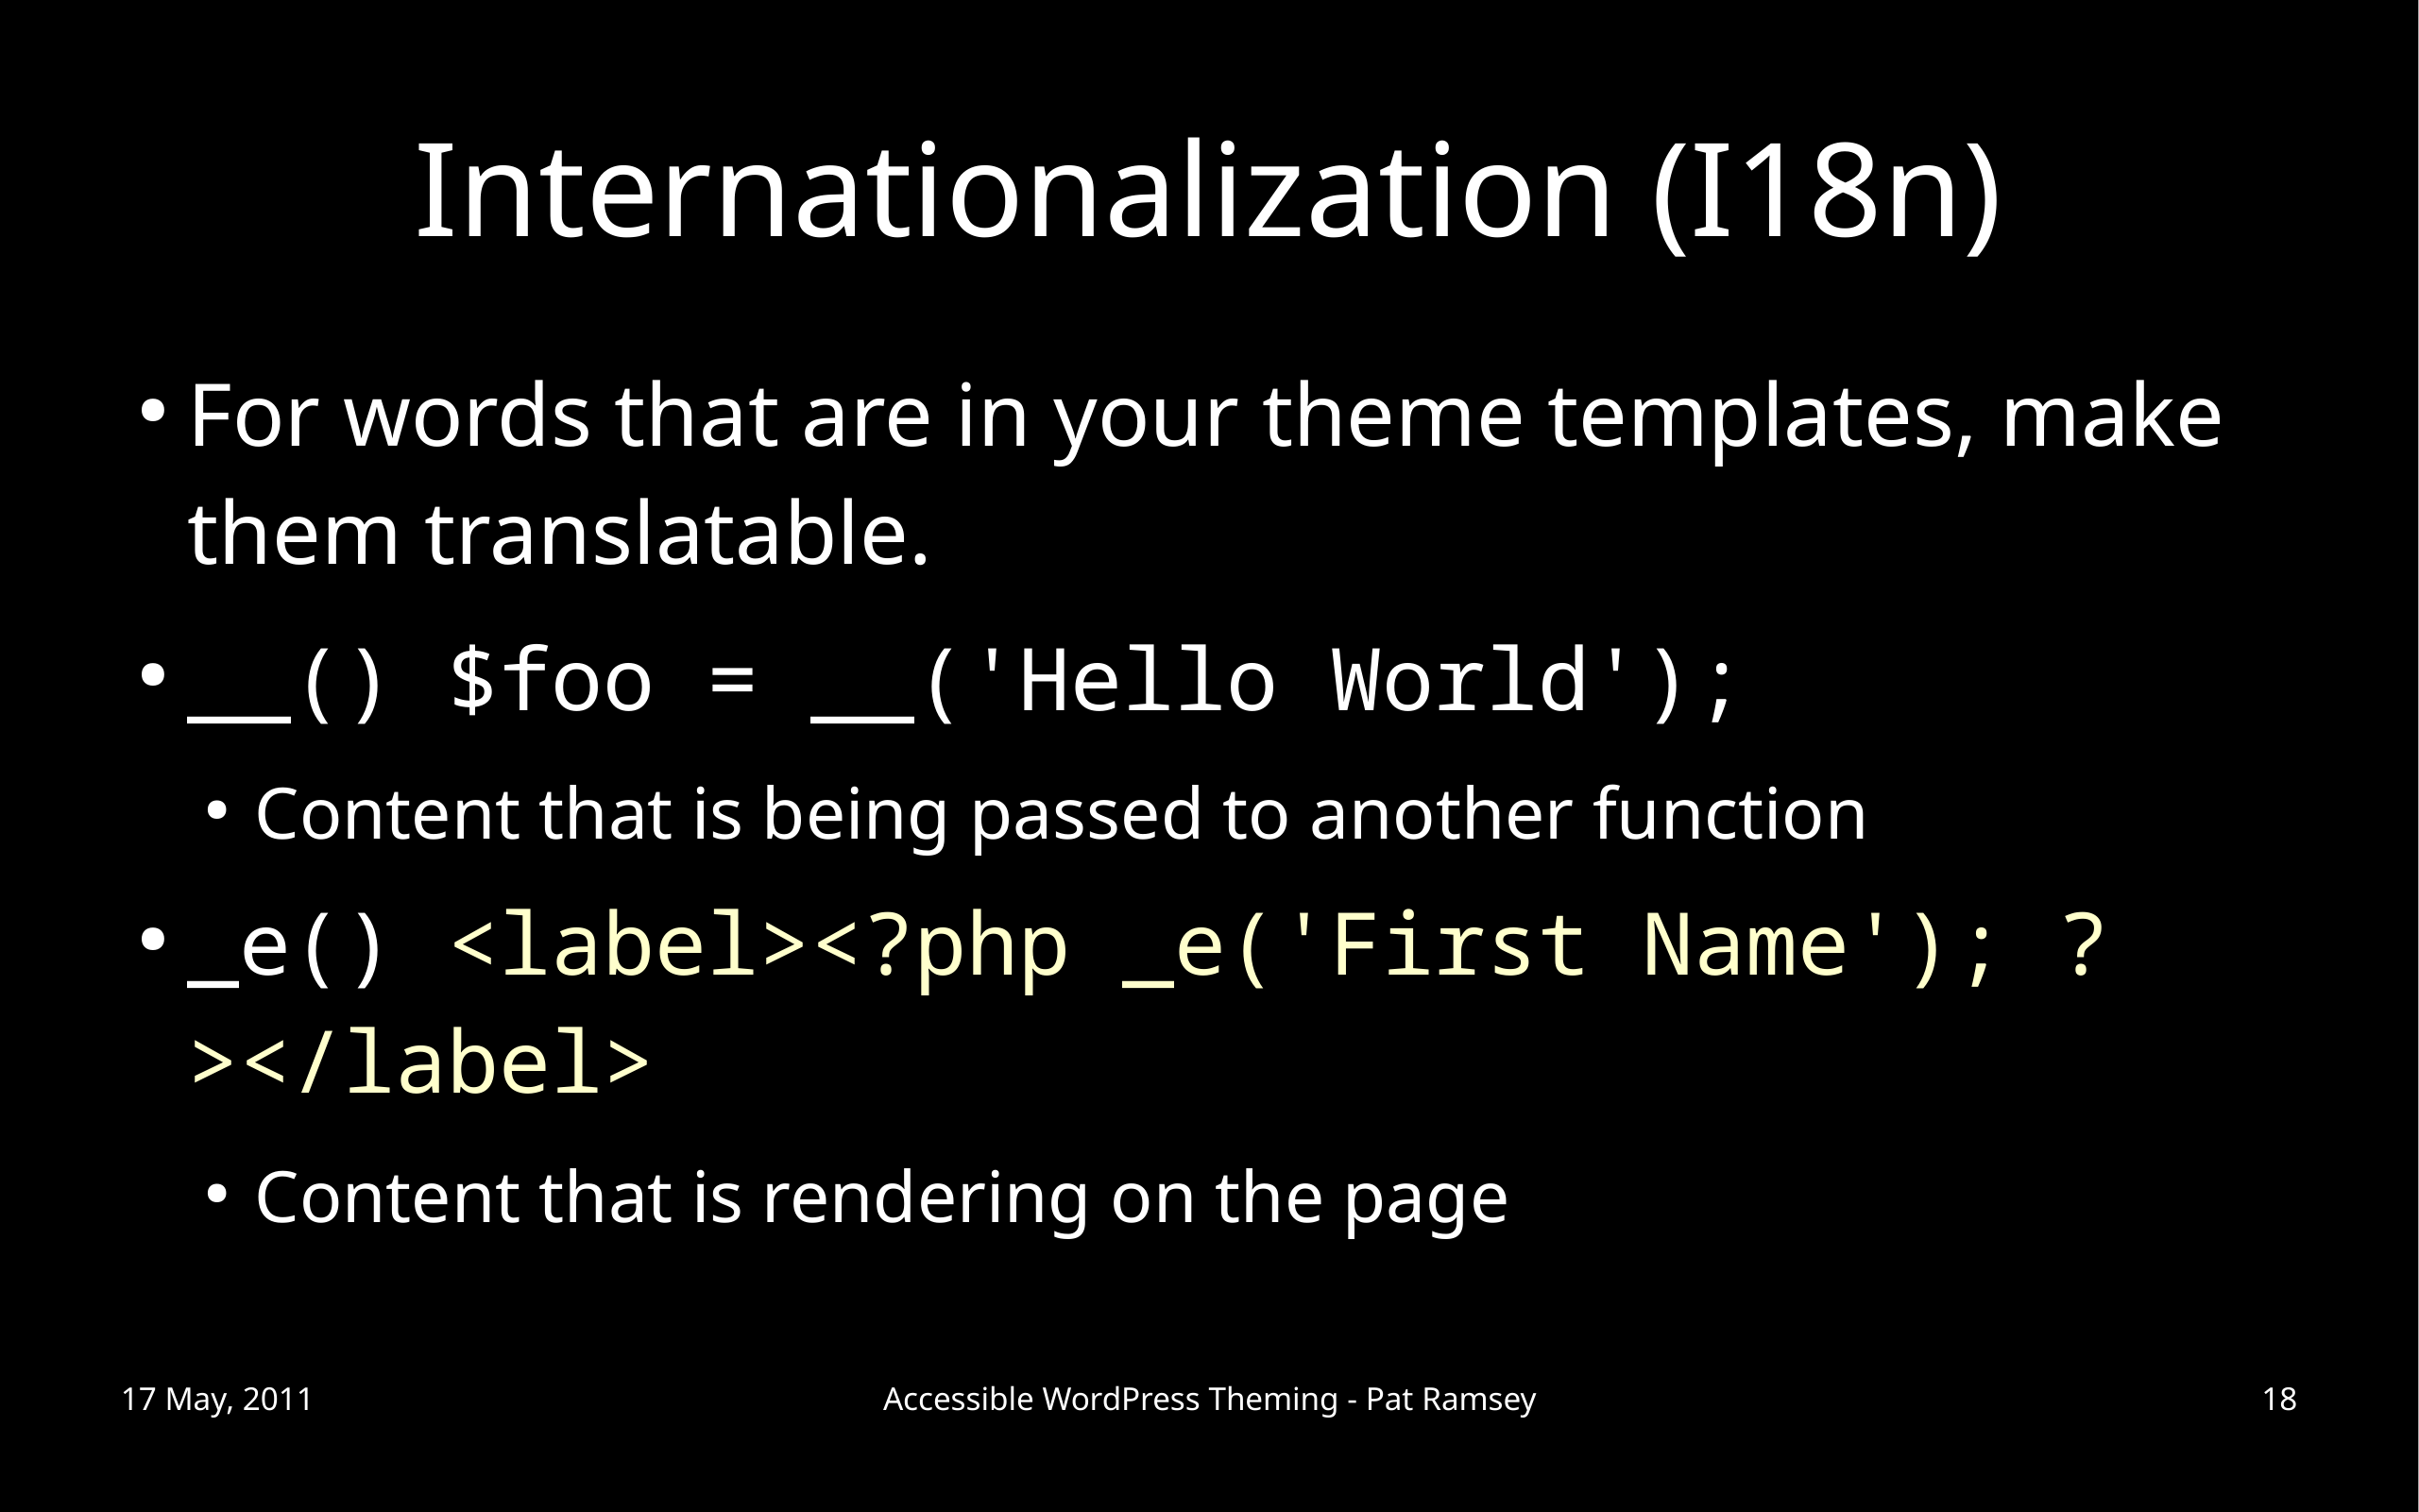

# Internationalization (I18n)
For words that are in your theme templates, make them translatable.
__() $foo = __('Hello World');
Content that is being passed to another function
_e() <label><?php _e('First Name'); ?></label>
Content that is rendering on the page
17 May, 2011
Accessible WordPress Theming - Pat Ramsey
18